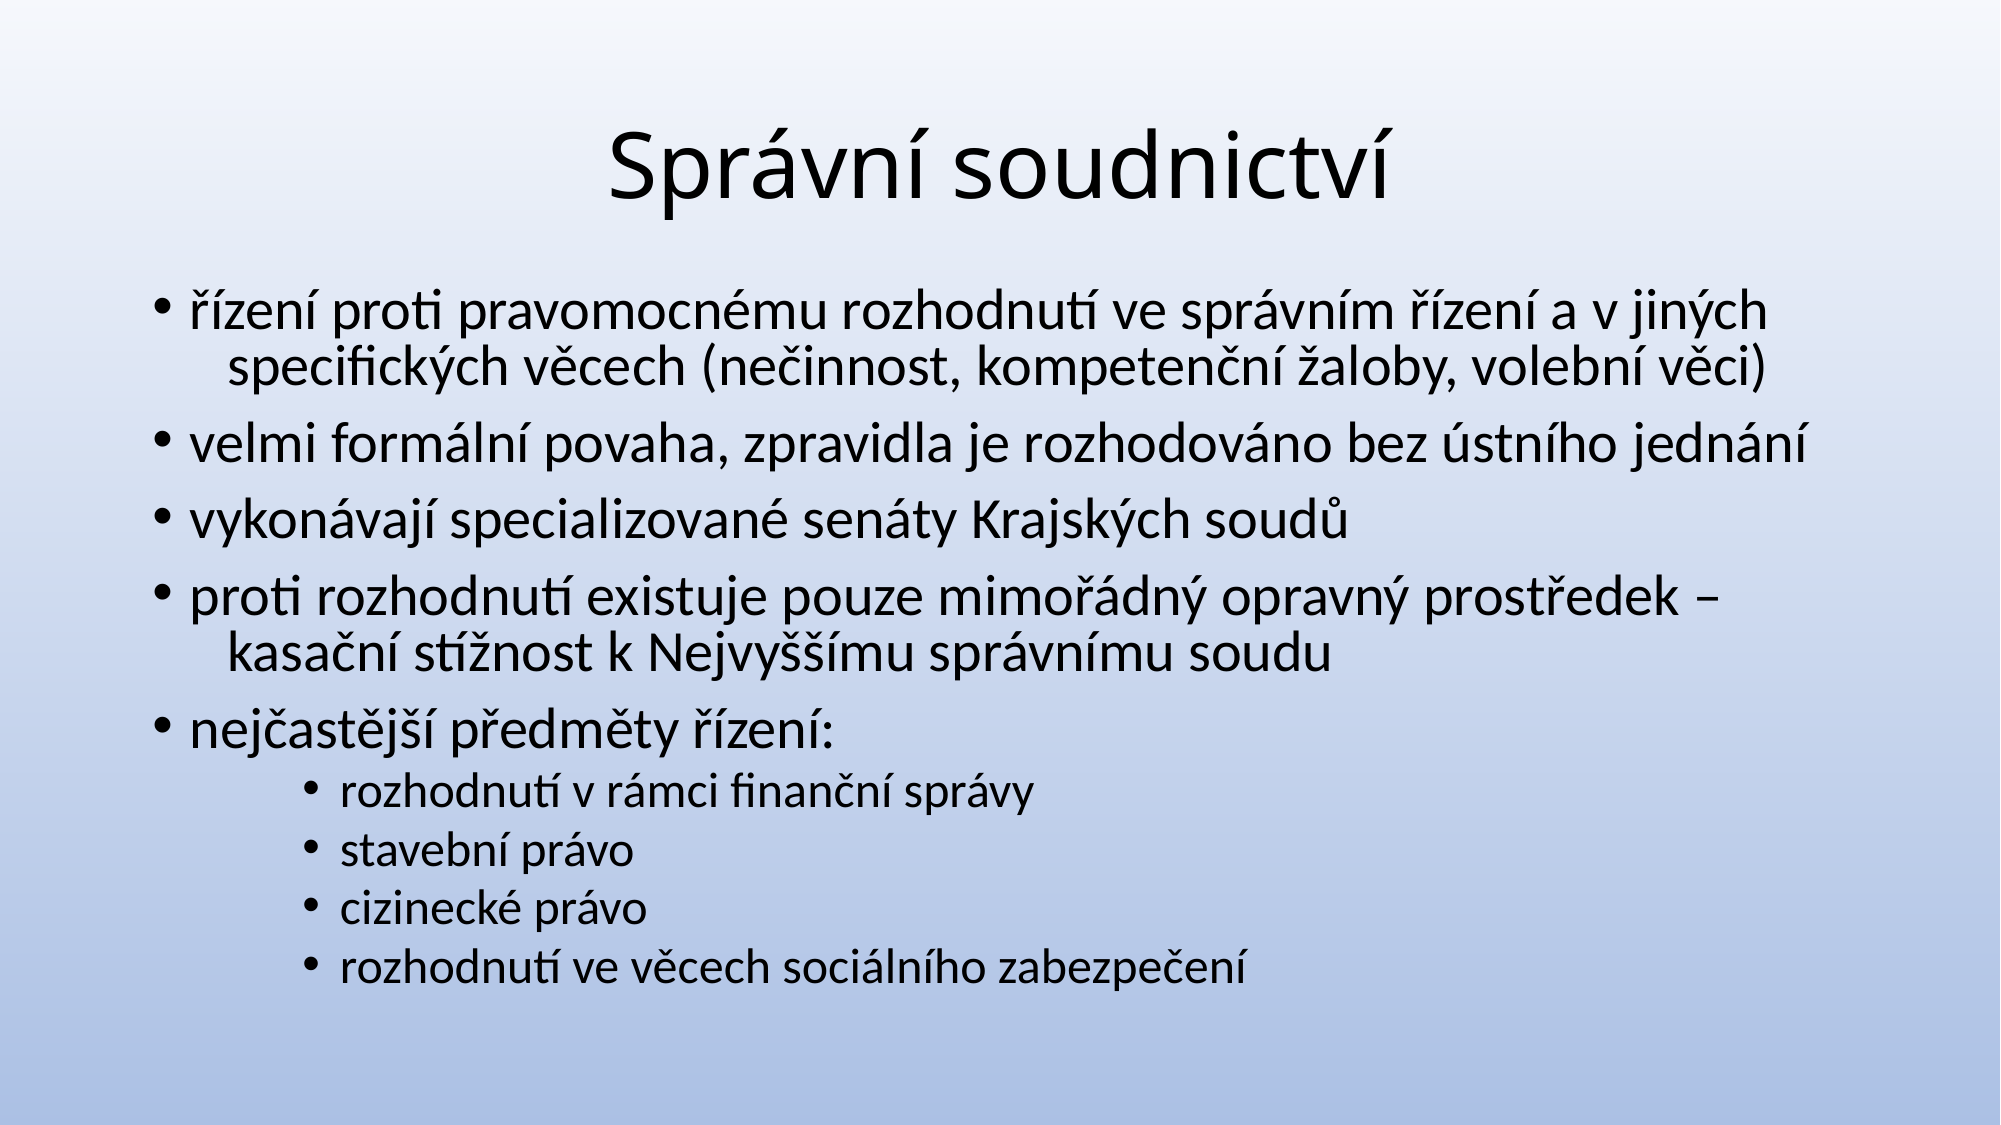

# Správní soudnictví
řízení proti pravomocnému rozhodnutí ve správním řízení a v jiných specifických věcech (nečinnost, kompetenční žaloby, volební věci)
velmi formální povaha, zpravidla je rozhodováno bez ústního jednání
vykonávají specializované senáty Krajských soudů
proti rozhodnutí existuje pouze mimořádný opravný prostředek – kasační stížnost k Nejvyššímu správnímu soudu
nejčastější předměty řízení:
rozhodnutí v rámci finanční správy
stavební právo
cizinecké právo
rozhodnutí ve věcech sociálního zabezpečení